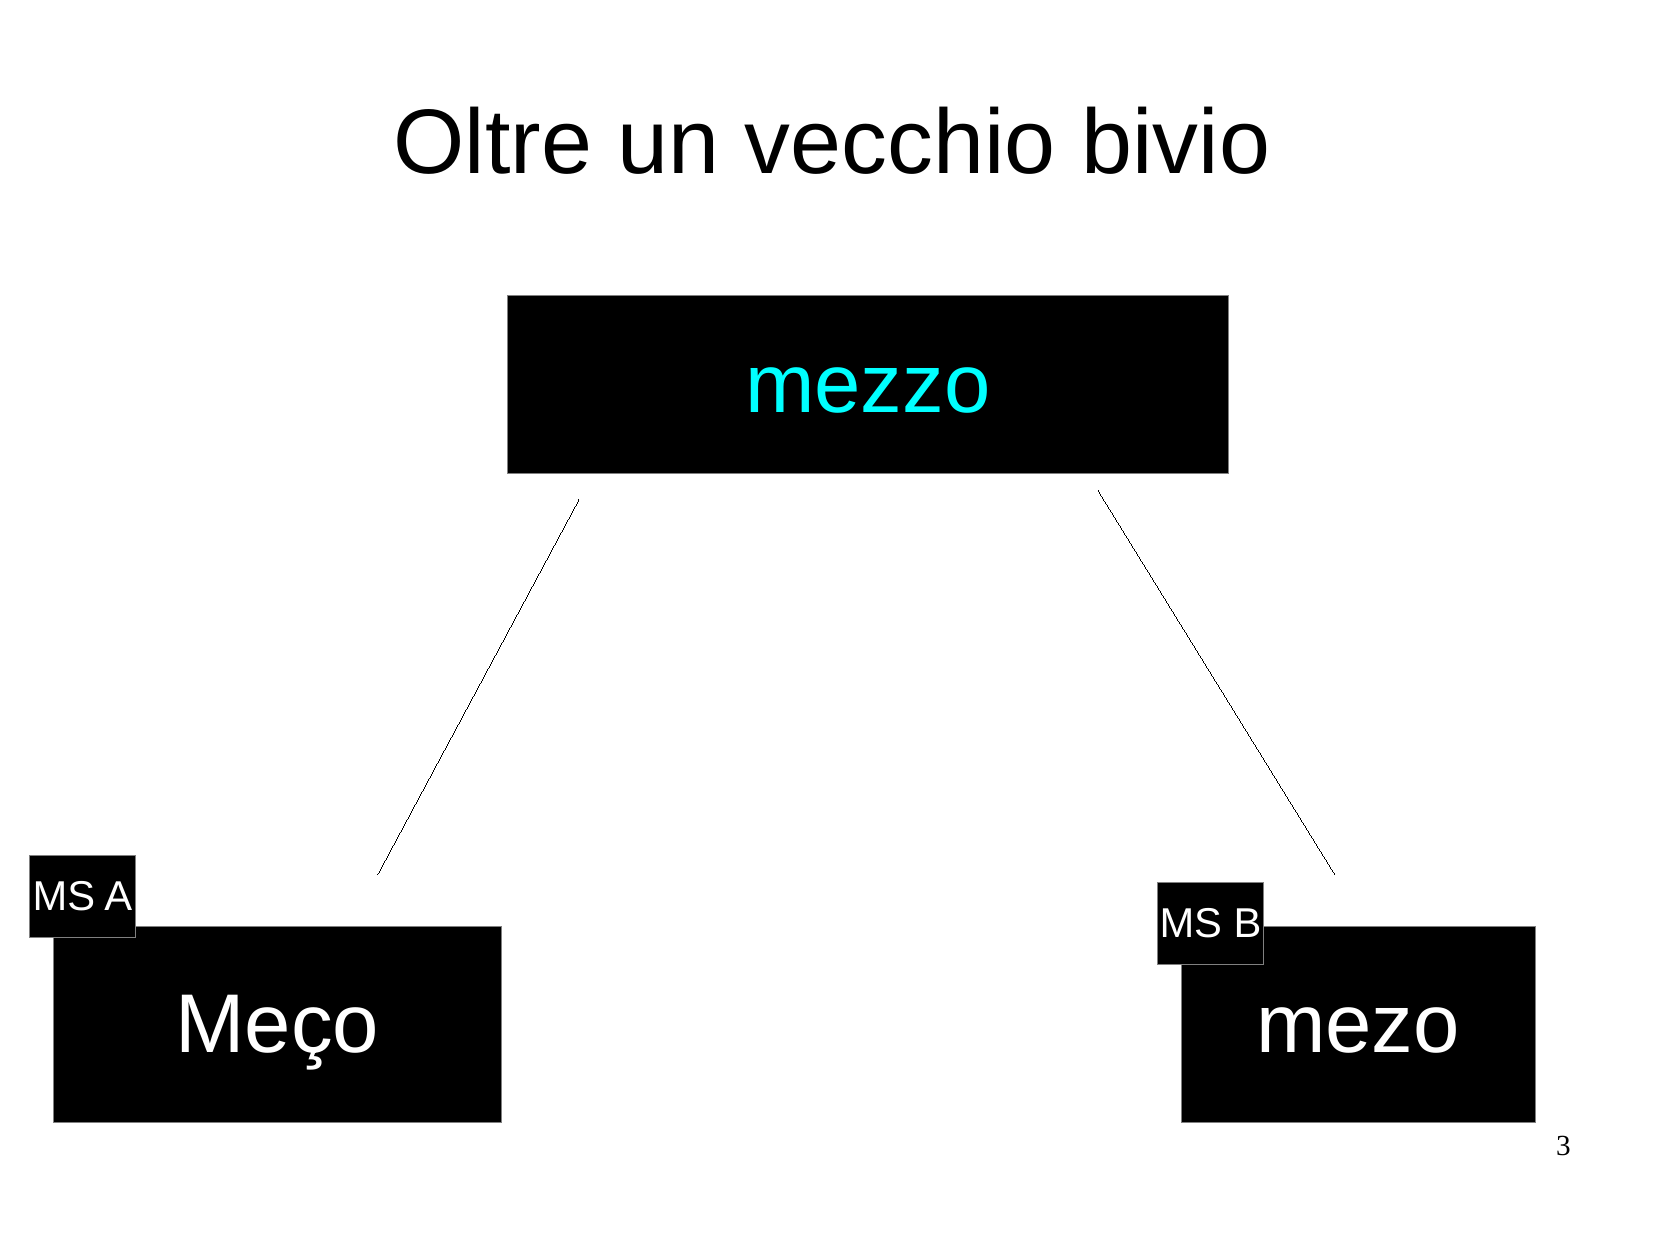

# Oltre un vecchio bivio
mezzo
MS A
MS B
Meço
mezo
3